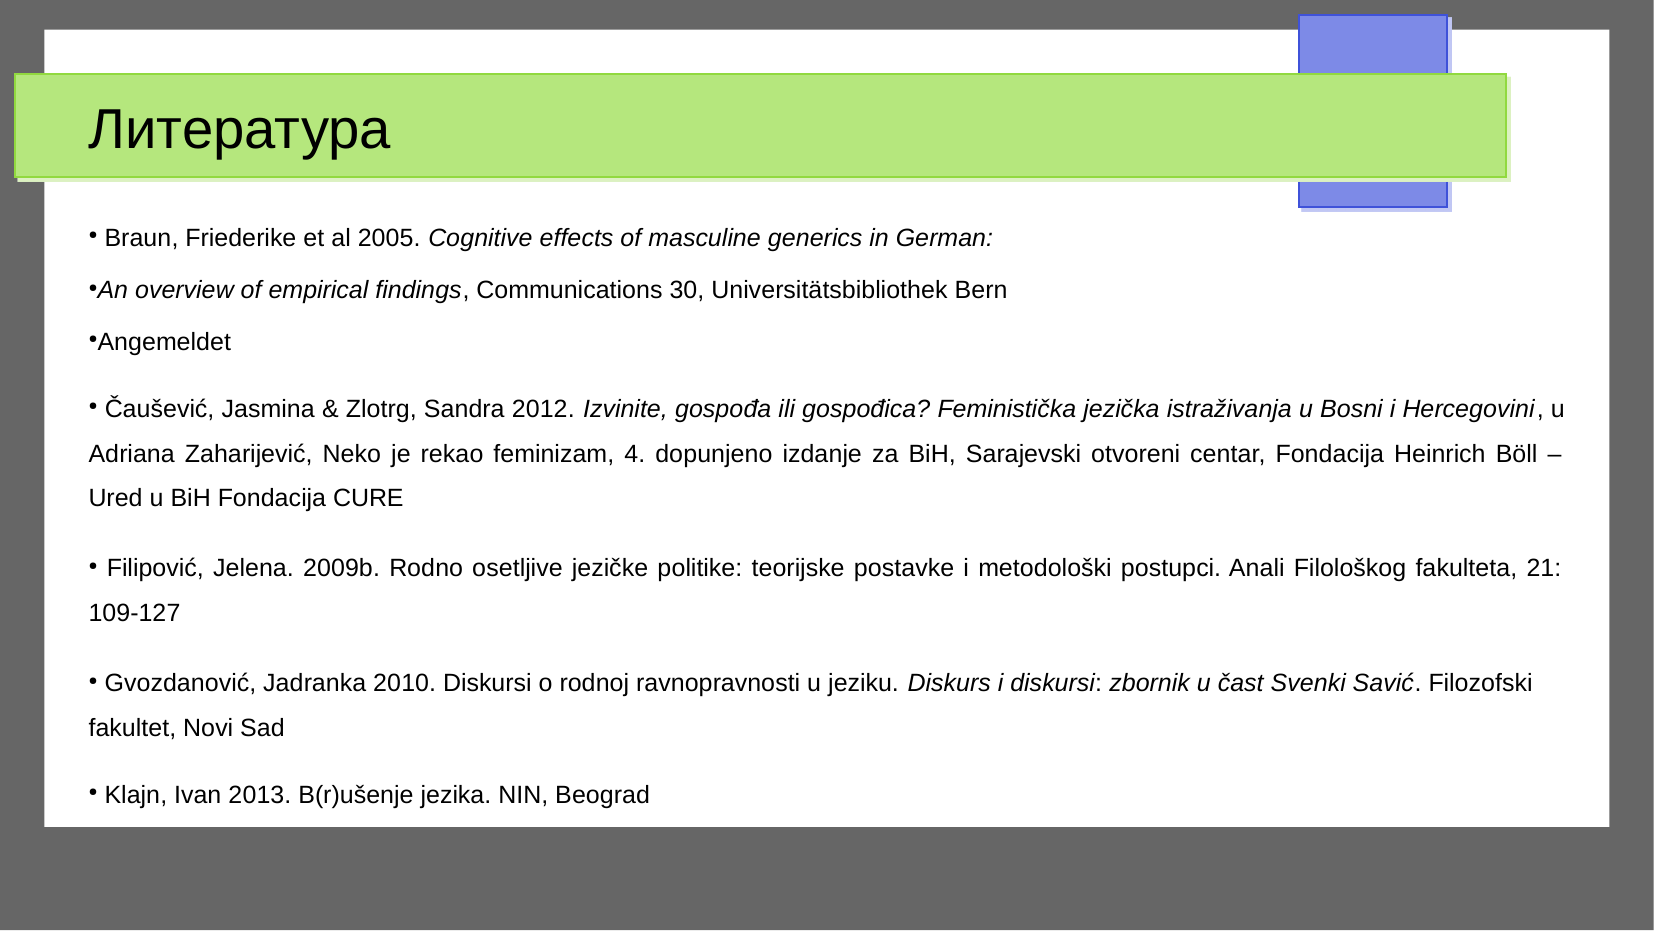

# Литература
 Braun, Friederike et al 2005. Cognitive effects of masculine generics in German:
An overview of empirical findings, Communications 30, Universitätsbibliothek Bern
Angemeldet
 Čaušević, Jasmina & Zlotrg, Sandra 2012. Izvinite, gospođa ili gospođica? Feministička jezička istraživanja u Bosni i Hercegovini, u Adriana Zaharijević, Neko je rekao feminizam, 4. dopunjeno izdanje za BiH, Sarajevski otvoreni centar, Fondacija Heinrich Böll – Ured u BiH Fondacija CURE
 Filipović, Jelena. 2009b. Rodno osetljive jezičke politike: teorijske postavke i metodološki postupci. Anali Filološkog fakulteta, 21: 109-127
 Gvozdanović, Jadranka 2010. Diskursi o rodnoj ravnopravnosti u jeziku. Diskurs i diskursi: zbornik u čast Svenki Savić. Filozofski fakultet, Novi Sad
 Klajn, Ivan 2013. B(r)ušenje jezika. NIN, Beograd